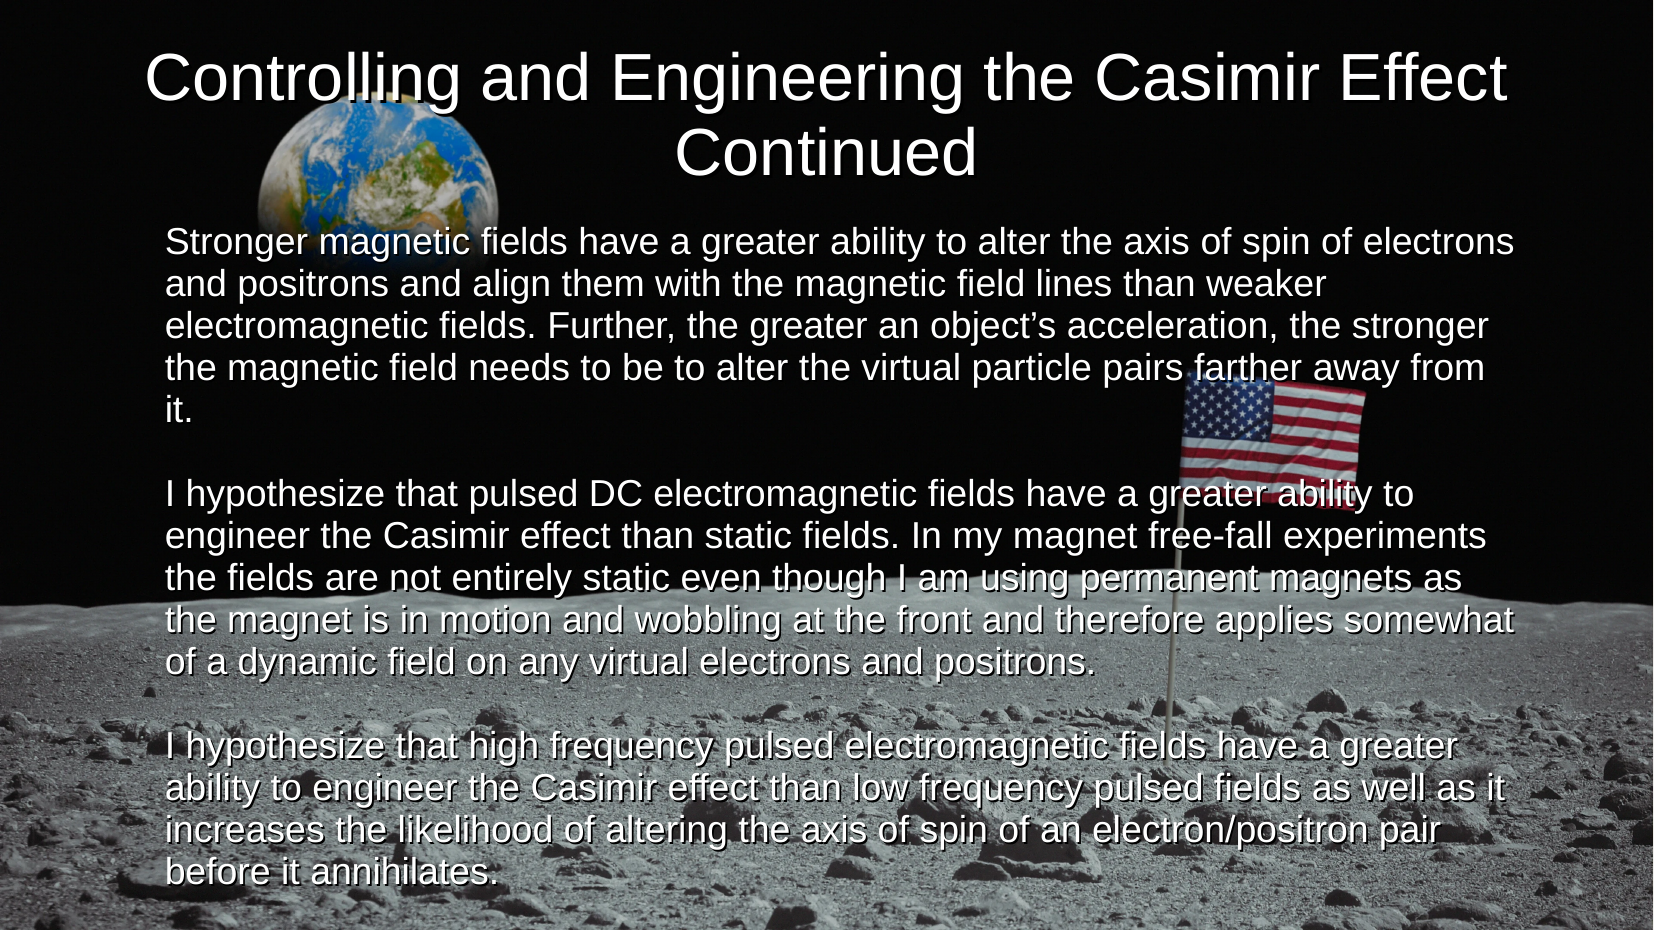

# Controlling and Engineering the Casimir Effect Continued
Stronger magnetic fields have a greater ability to alter the axis of spin of electrons and positrons and align them with the magnetic field lines than weaker electromagnetic fields. Further, the greater an object’s acceleration, the stronger the magnetic field needs to be to alter the virtual particle pairs farther away from it.
I hypothesize that pulsed DC electromagnetic fields have a greater ability to engineer the Casimir effect than static fields. In my magnet free-fall experiments the fields are not entirely static even though I am using permanent magnets as the magnet is in motion and wobbling at the front and therefore applies somewhat of a dynamic field on any virtual electrons and positrons.
I hypothesize that high frequency pulsed electromagnetic fields have a greater ability to engineer the Casimir effect than low frequency pulsed fields as well as it increases the likelihood of altering the axis of spin of an electron/positron pair before it annihilates.